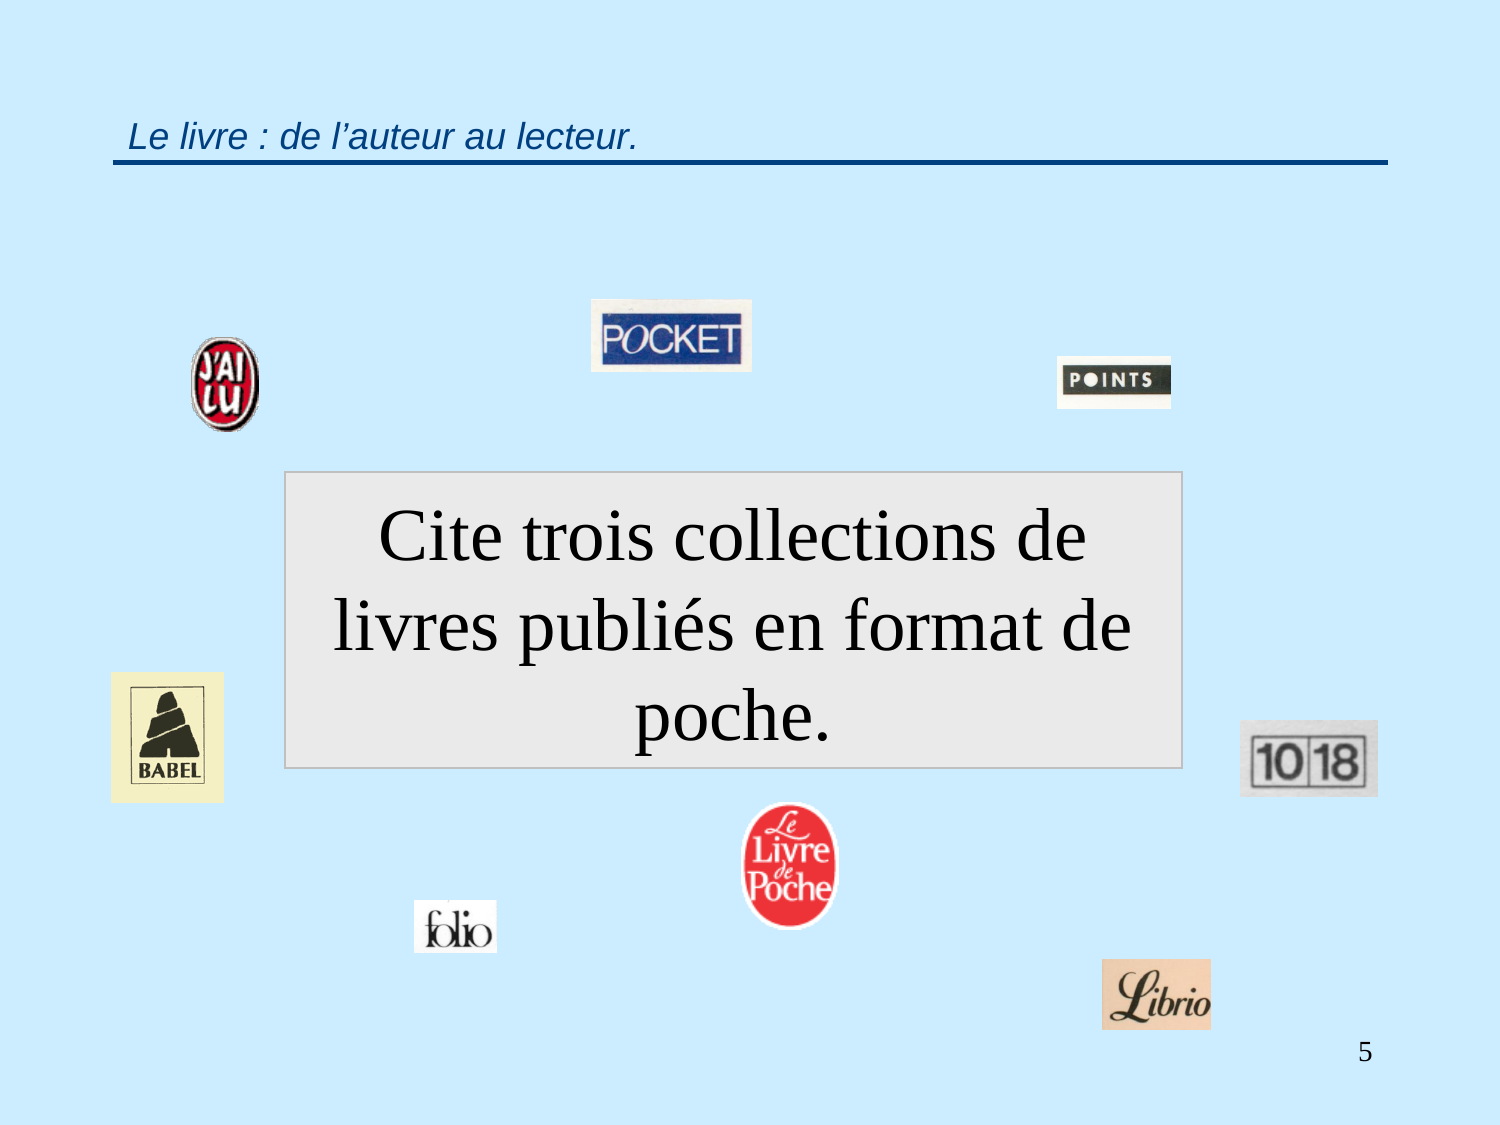

Le livre : de l’auteur au lecteur.
# Cite trois collections de livres publiés en format de poche.
5